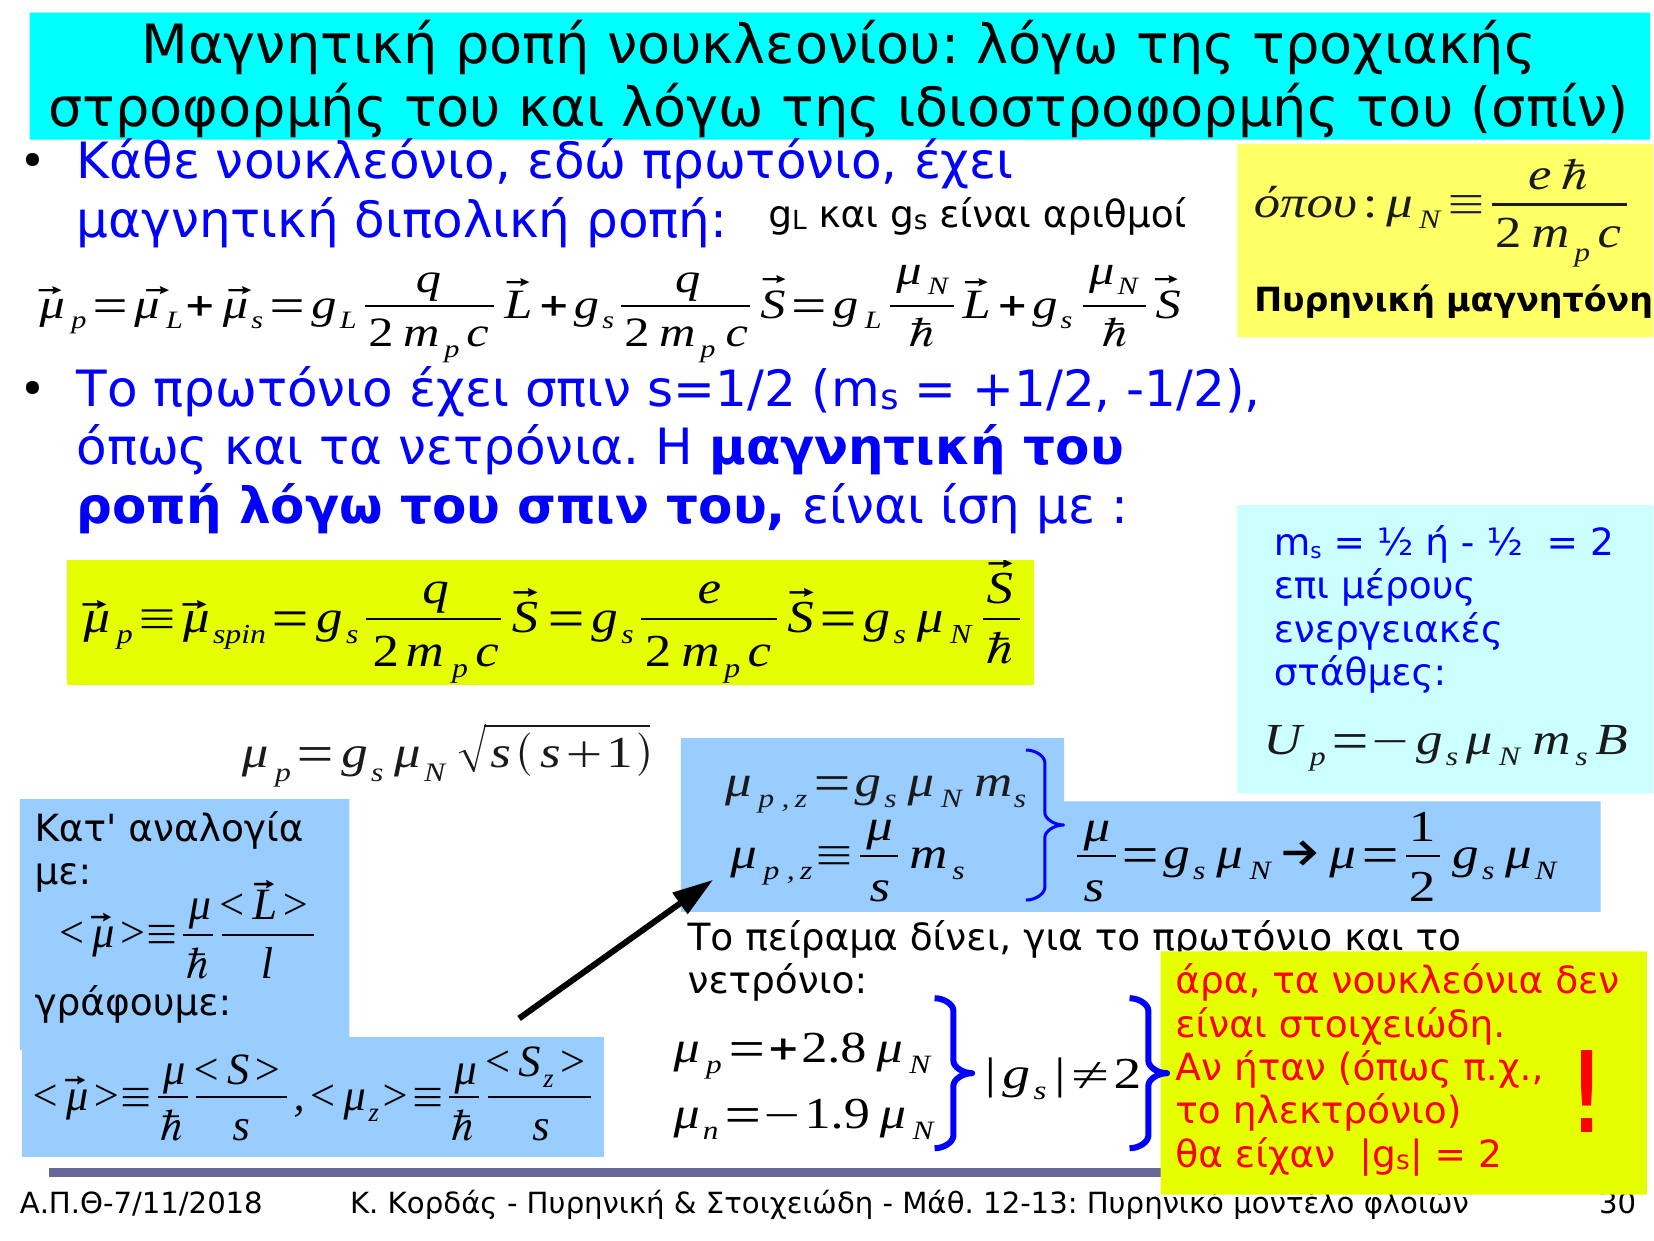

# Μαγνητική ροπή νουκλεονίου: λόγω της τροχιακής στροφορμής του και λόγω της ιδιοστροφορμής του (σπίν)
Κάθε νουκλεόνιο, εδώ πρωτόνιο, έχει μαγνητική διπολική ροπή:
Το πρωτόνιο έχει σπιν s=1/2 (ms = +1/2, -1/2), όπως και τα νετρόνια. Η μαγνητική του ροπή λόγω του σπιν του, είναι ίση με :
gL και gs είναι αριθμοί
Πυρηνική μαγνητόνη
ms = ½ ή - ½ = 2
επι μέρους
ενεργειακές
στάθμες:
Κατ' αναλογία
με:
γράφουμε:
Το πείραμα δίνει, για το πρωτόνιο και το νετρόνιο:
άρα, τα νουκλεόνια δεν
είναι στοιχειώδη.
Αν ήταν (όπως π.χ.,
το ηλεκτρόνιο)
θα είχαν |gs| = 2
!
Α.Π.Θ-7/11/2018
Κ. Κορδάς - Πυρηνική & Στοιχειώδη - Μάθ. 12-13: Πυρηνικό μοντέλο φλοιών
30